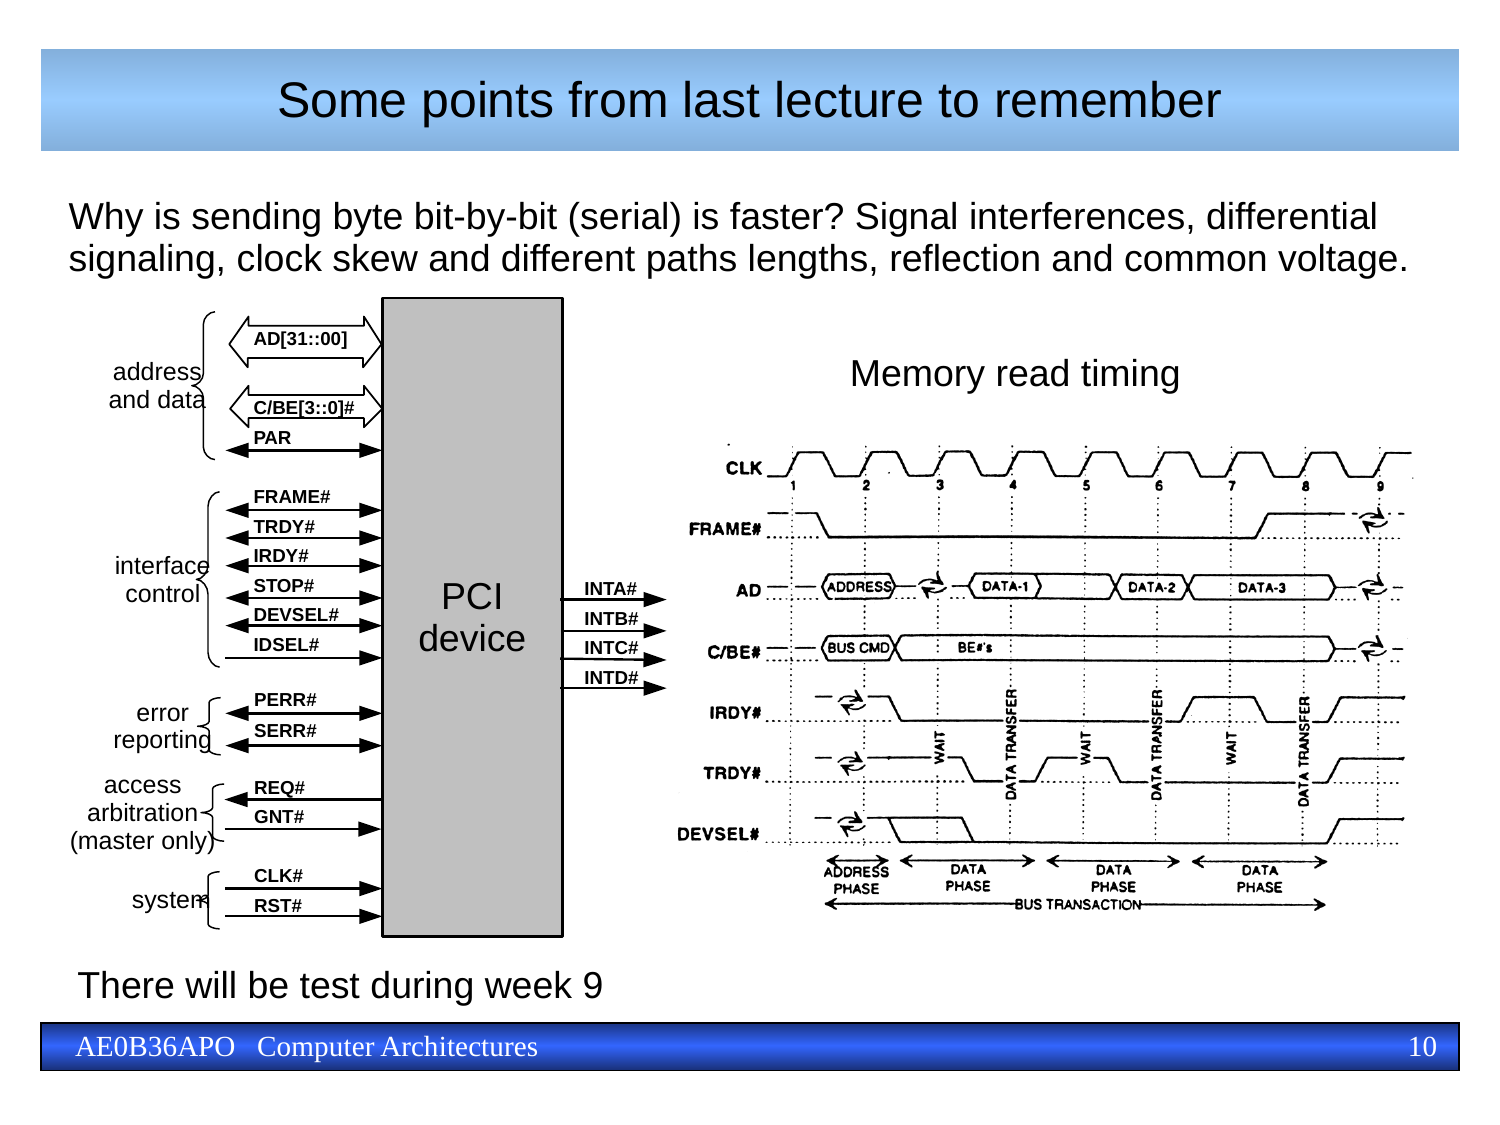

# Some points from last lecture to remember
Why is sending byte bit-by-bit (serial) is faster? Signal interferences, differential signaling, clock skew and different paths lengths, reflection and common voltage.
PCI
device
address
and data
AD[31::00]
C/BE[3::0]#
PAR
FRAME#
interface
control
TRDY#
IRDY#
STOP#
INTA#
DEVSEL#
INTB#
IDSEL#
INTC#
INTD#
PERR#
error
reporting
SERR#
REQ#
access
arbitration
(master only)
GNT#
CLK#
system
RST#
Memory read timing
There will be test during week 9
AE0B36APO Computer Architectures
10